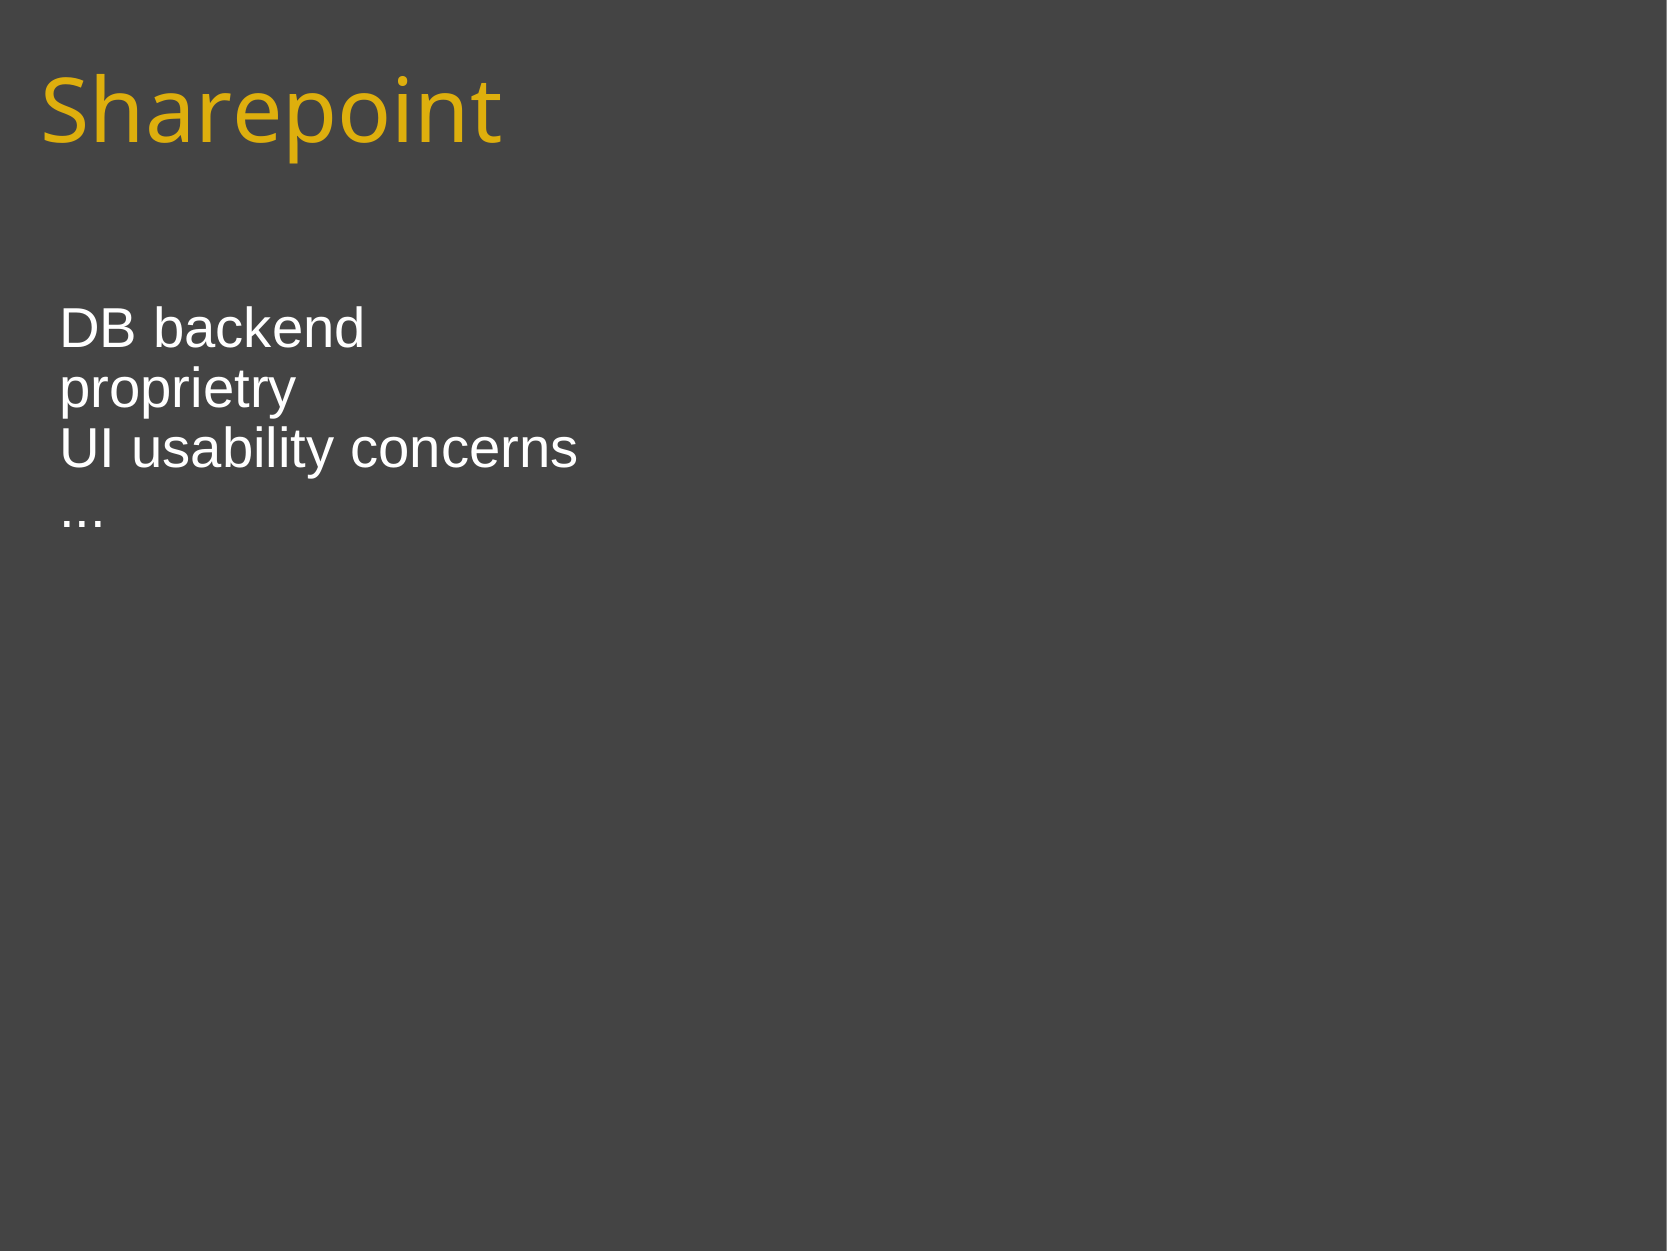

# Sharepoint
DB backend
proprietry
UI usability concerns
...